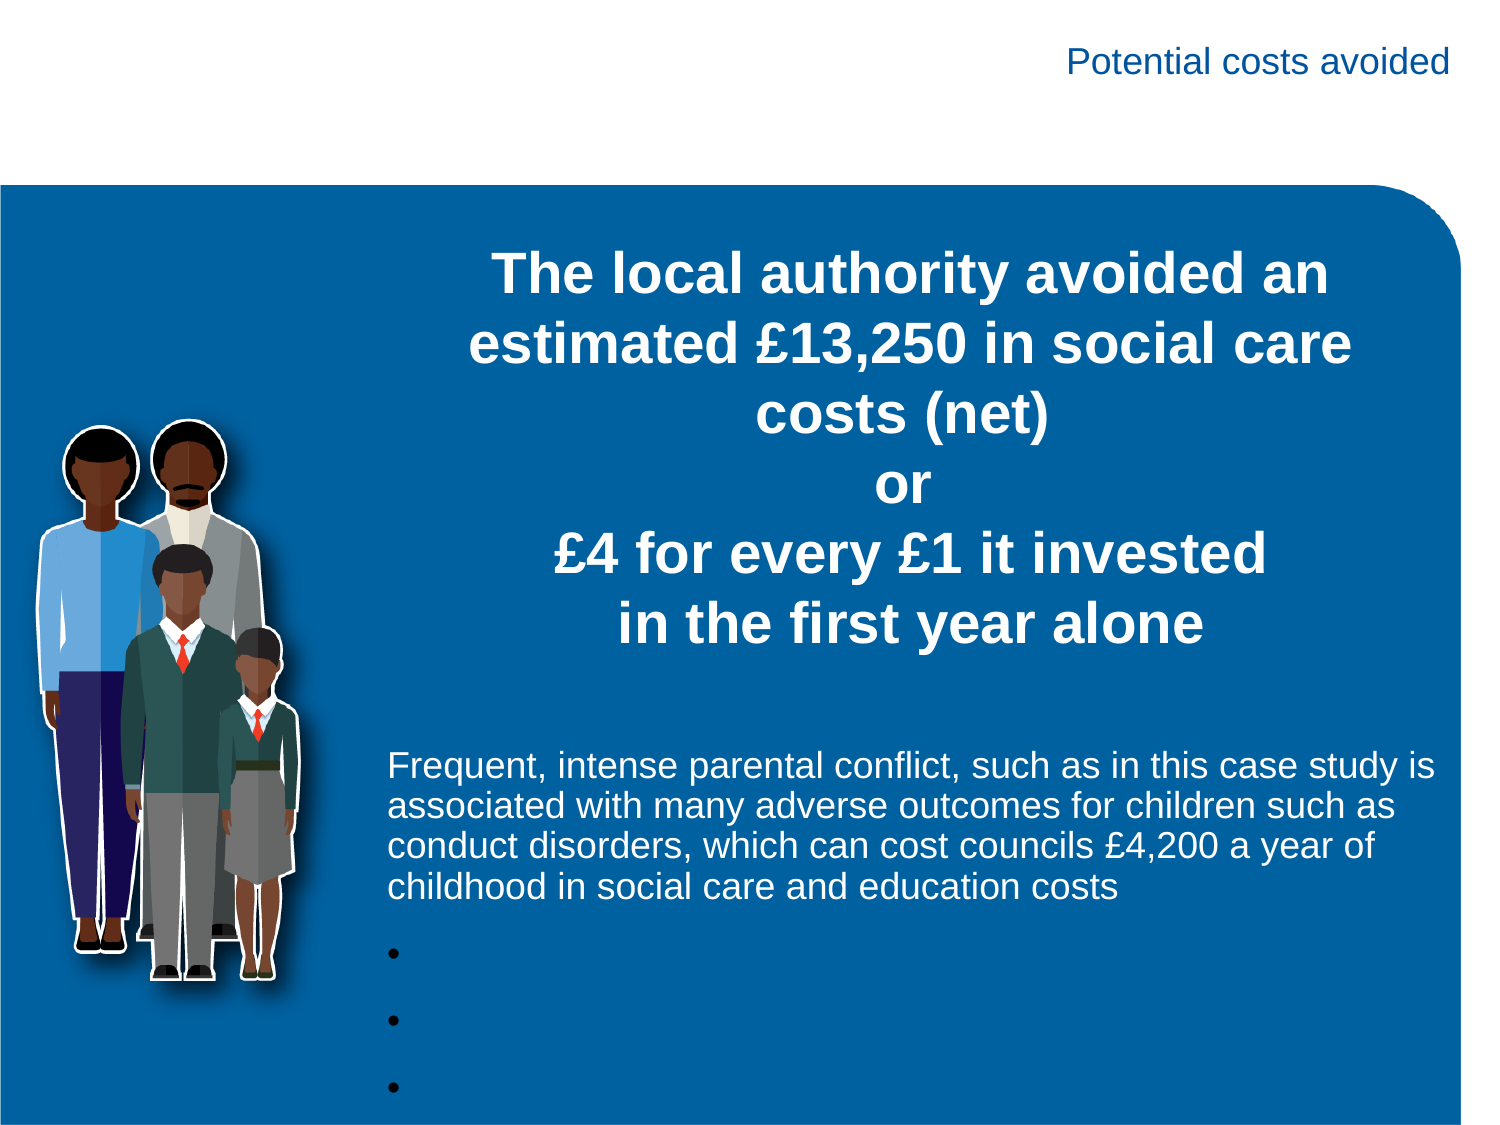

Potential costs avoided
# Tracey and Darryl
The local authority avoided an estimated £13,250 in social care costs (net) ​
or ​
£4 for every £1 it invested
in the first year alone
Frequent, intense parental conflict, such as in this case study is associated with many adverse outcomes for children such as conduct disorders, which can cost councils £4,200 a year of childhood in social care and education costs